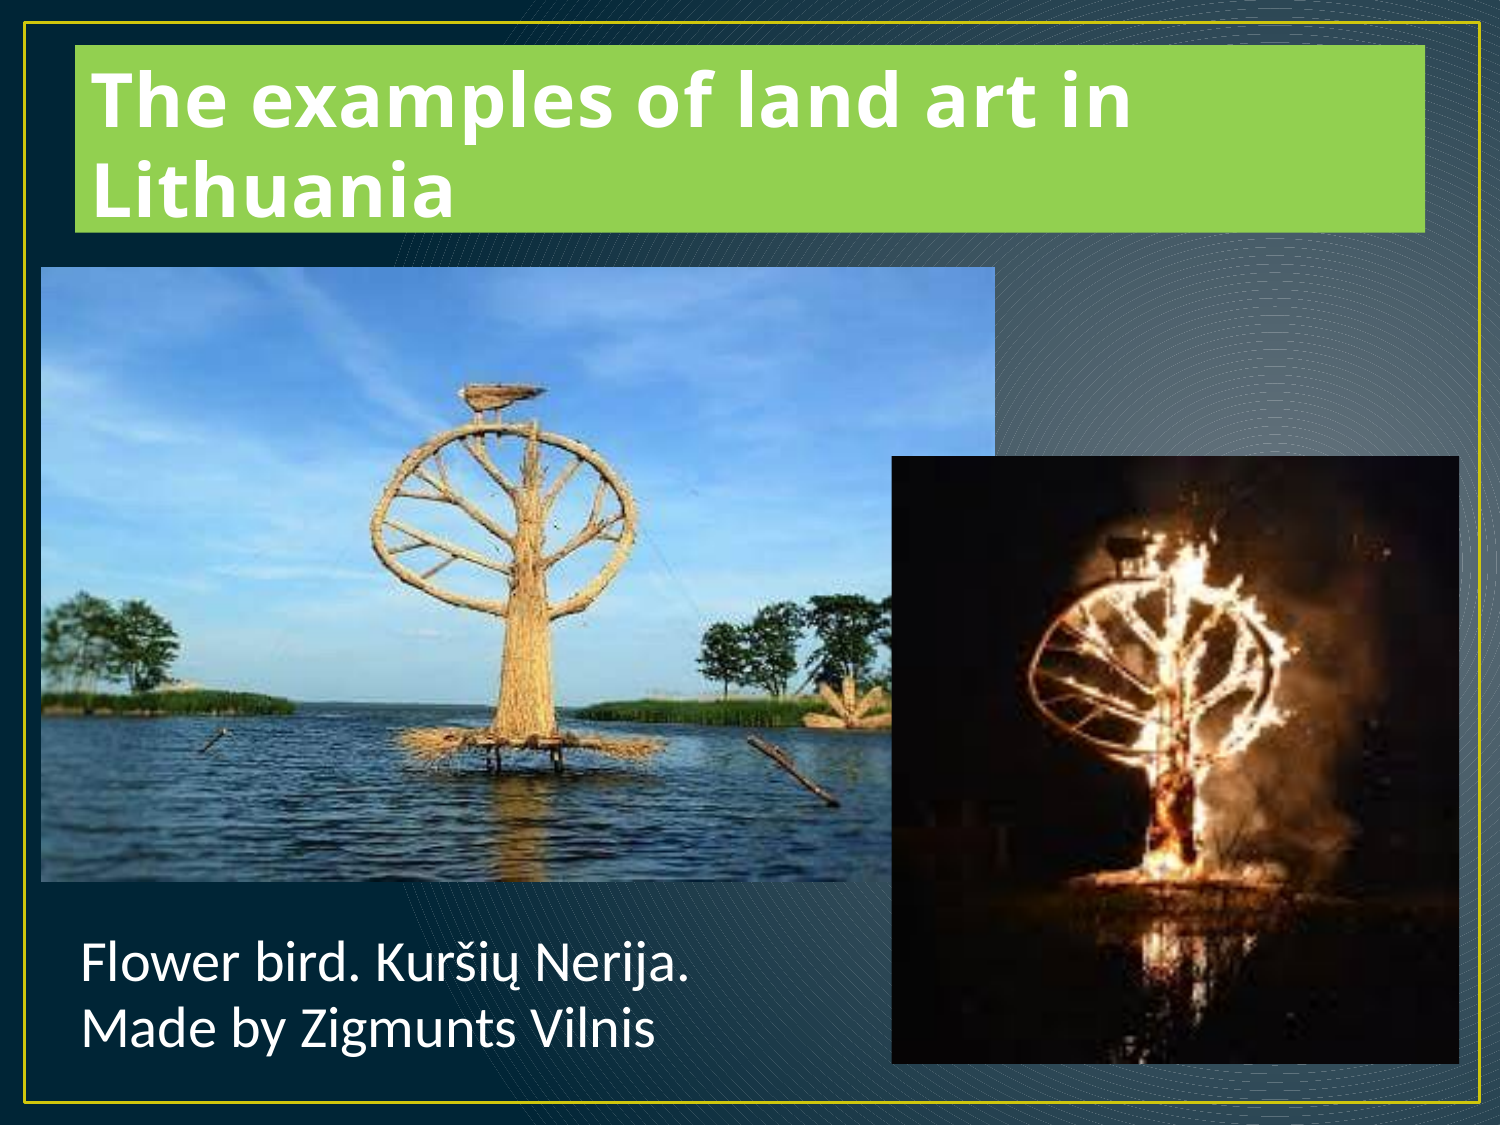

# The examples of land art in Lithuania
Flower bird. Kuršių Nerija.
Made by Zigmunts Vilnis